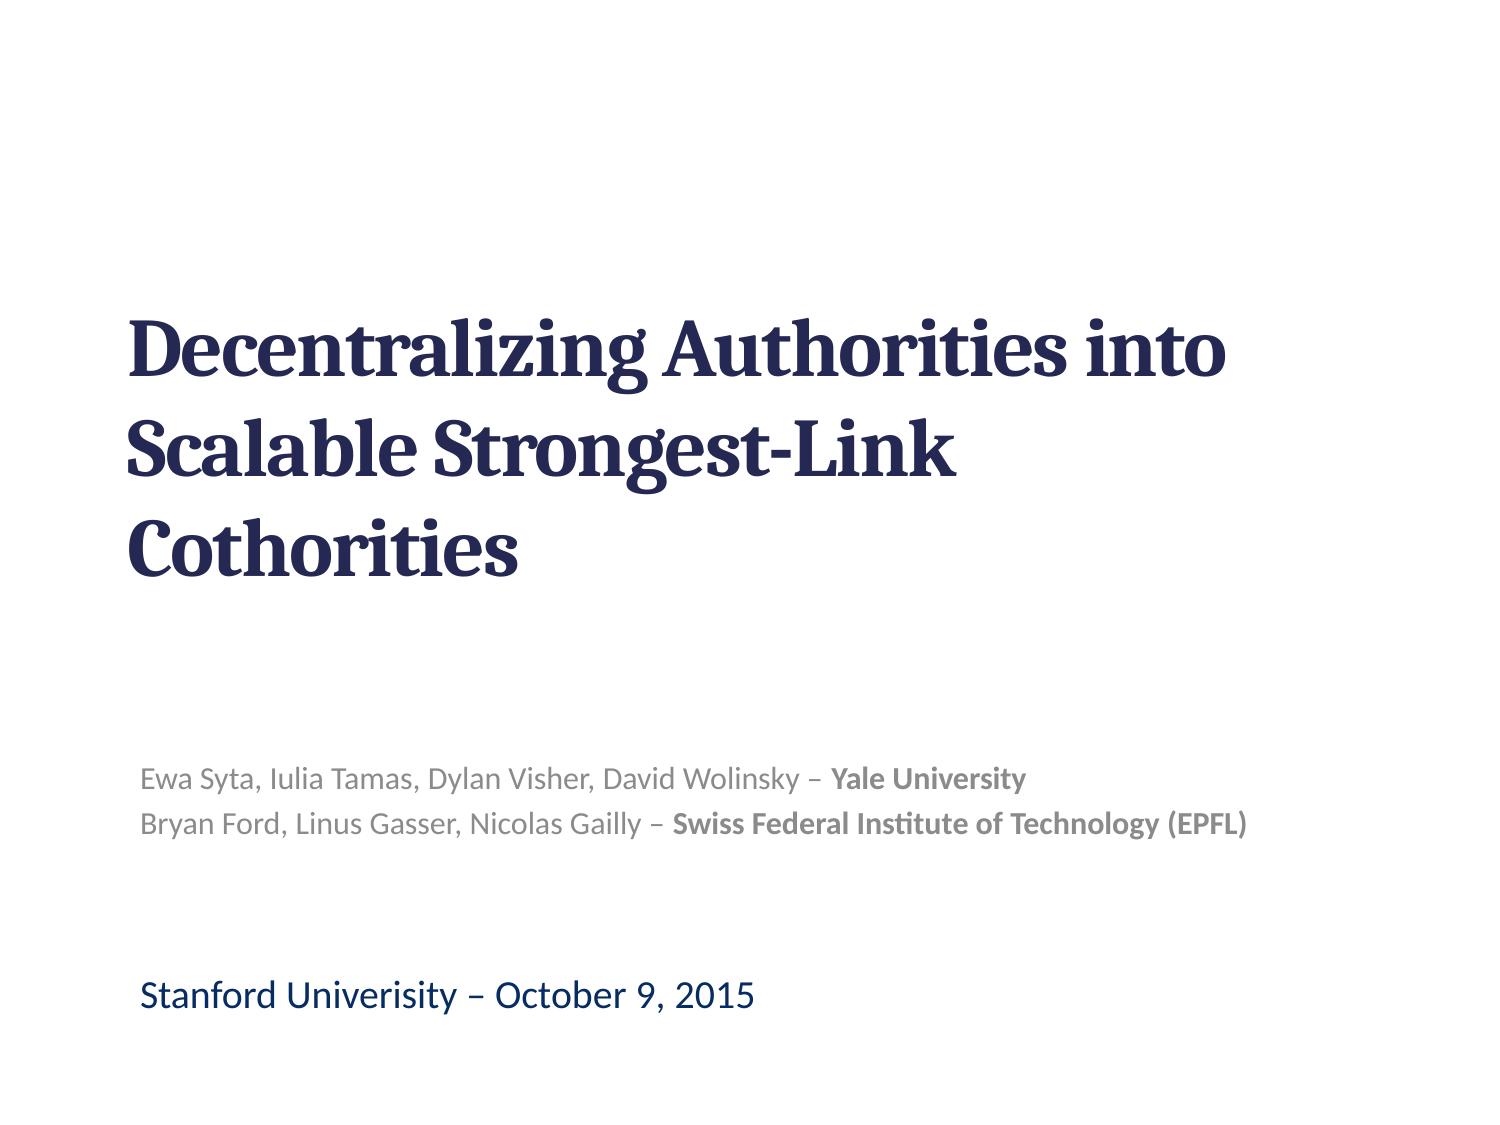

# Decentralizing Authorities into Scalable Strongest-Link Cothorities
Ewa Syta, Iulia Tamas, Dylan Visher, David Wolinsky – Yale University
Bryan Ford, Linus Gasser, Nicolas Gailly – Swiss Federal Institute of Technology (EPFL)
Stanford Univerisity – October 9, 2015